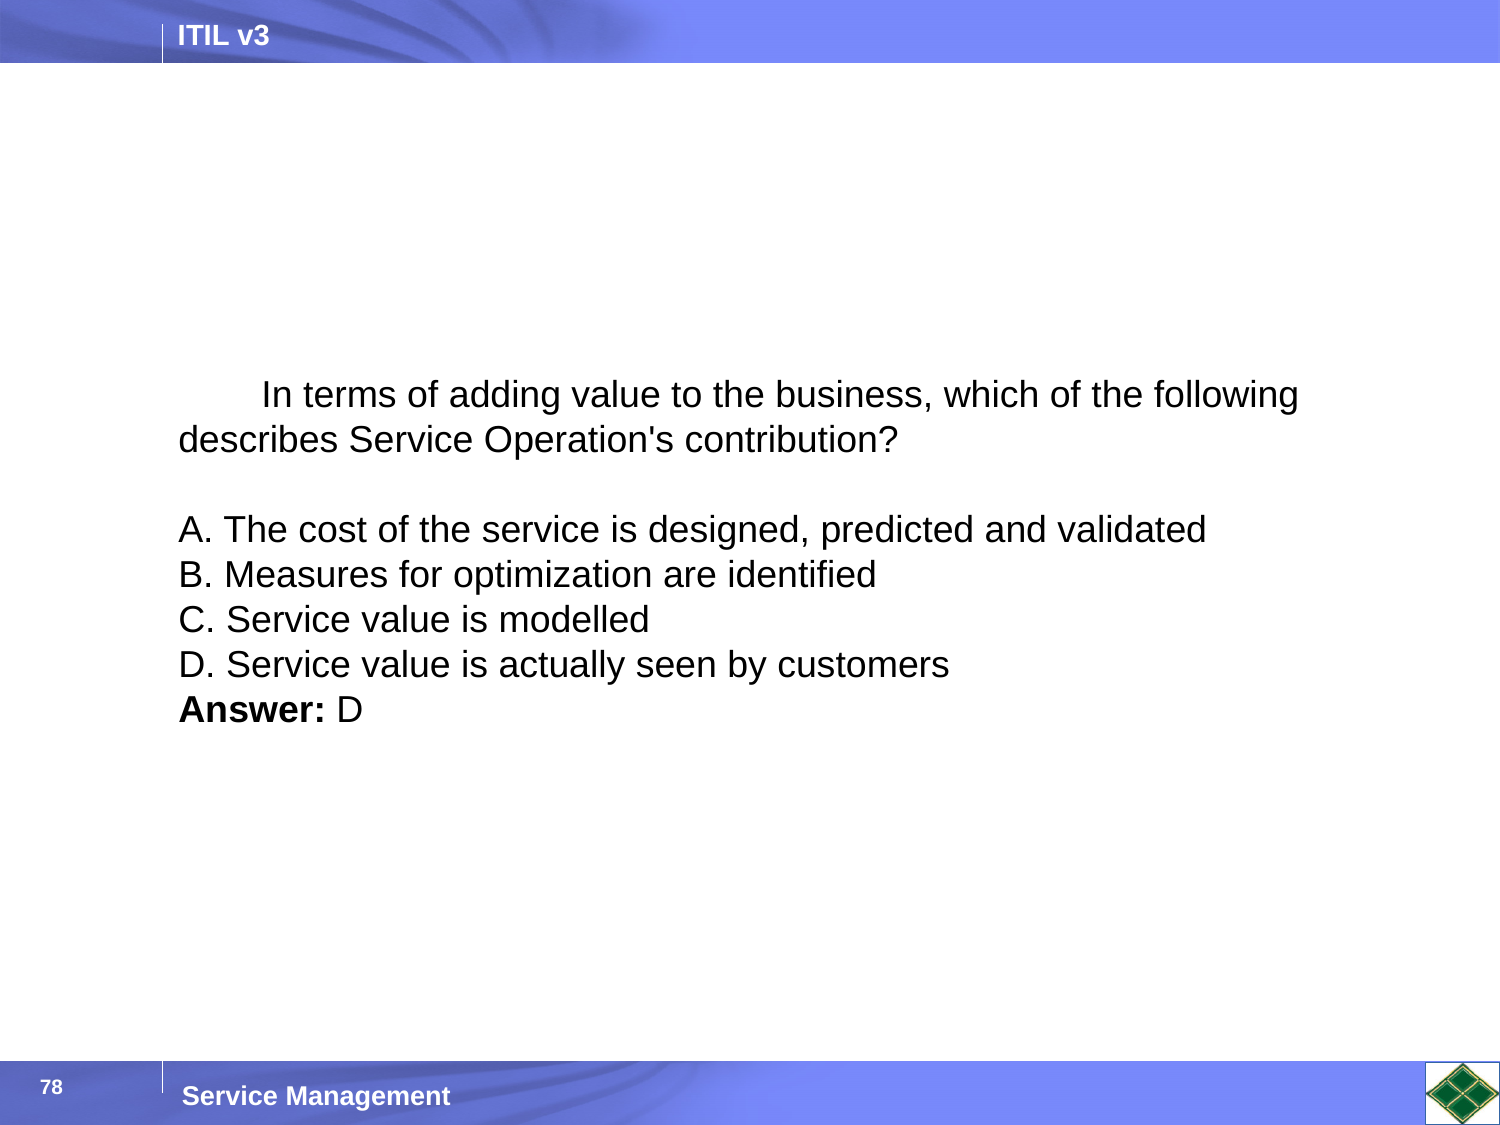

144. In terms of adding value to the business, which of the following describes Service Operation's contribution?
A. The cost of the service is designed, predicted and validated
B. Measures for optimization are identified
C. Service value is modelled
D. Service value is actually seen by customers
Answer: D